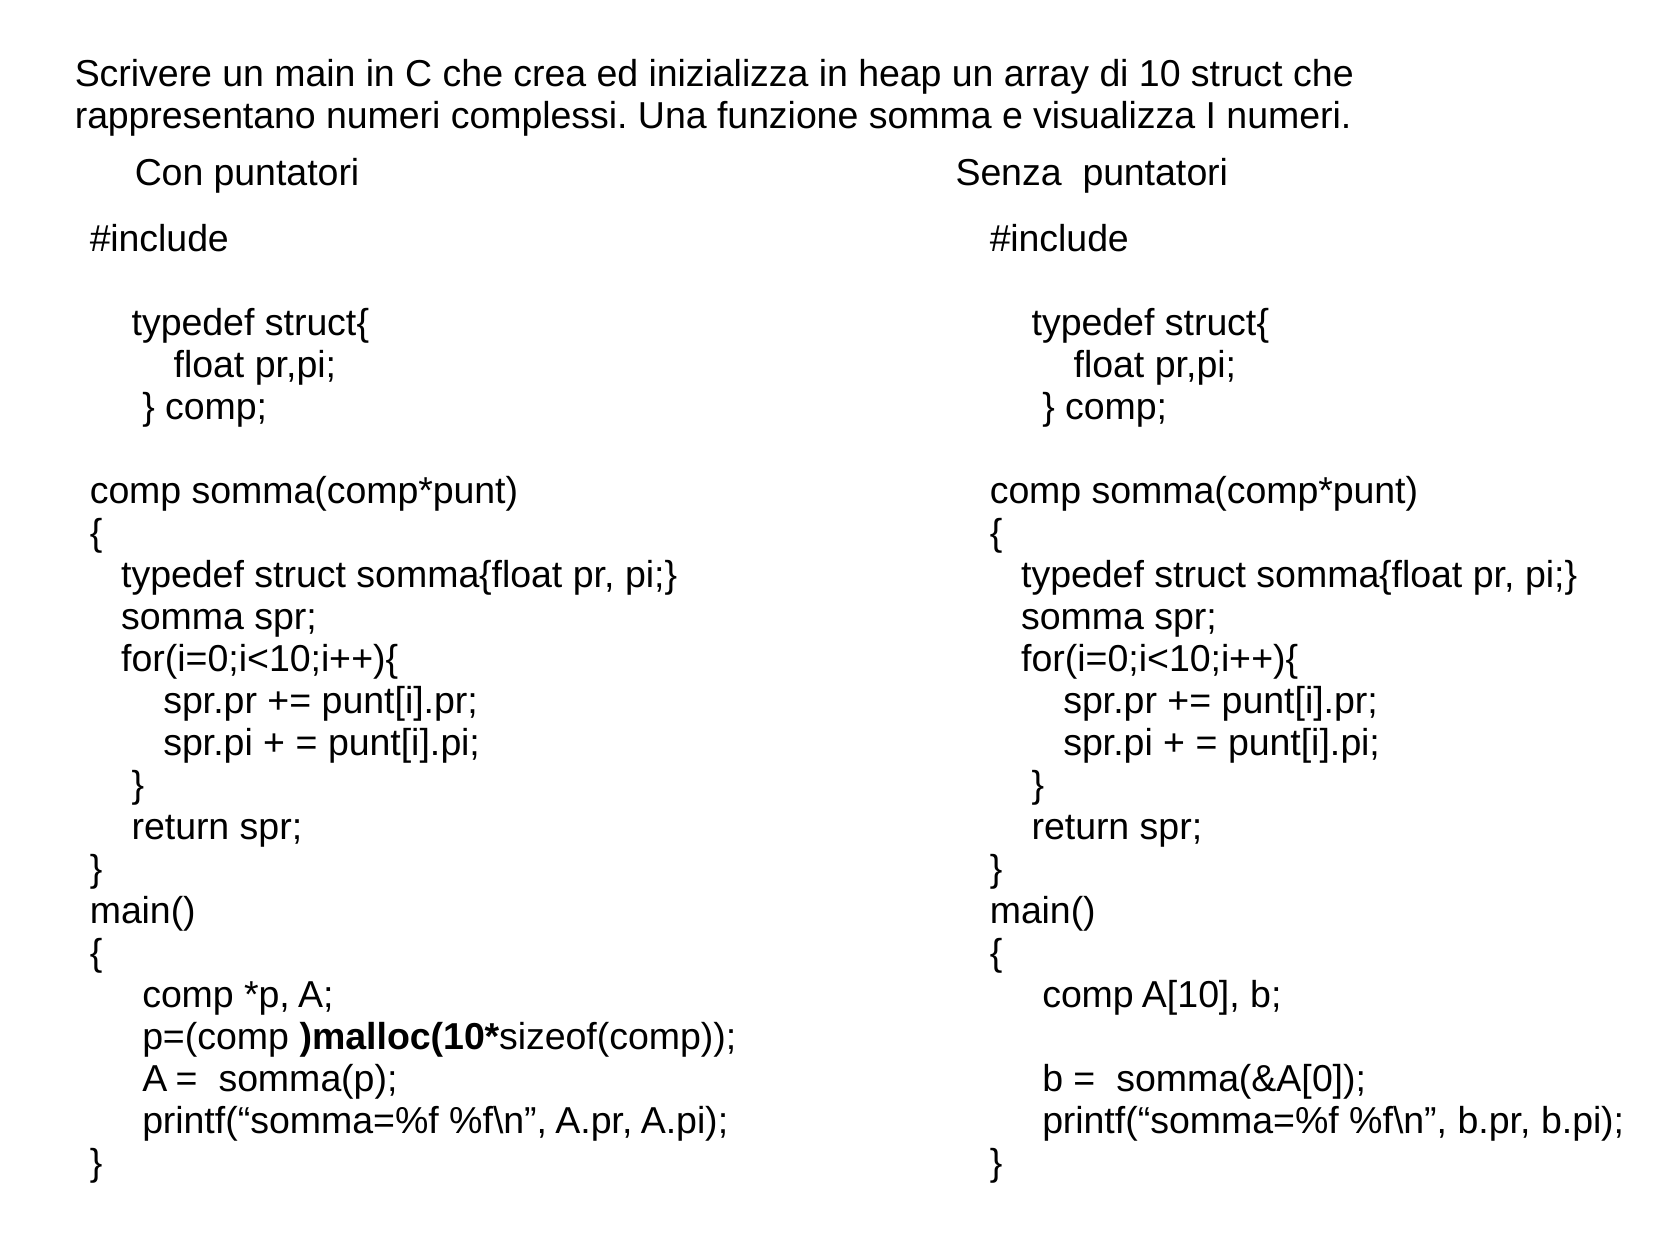

Scrivere un main in C che crea ed inizializza in heap un array di 10 struct che
rappresentano numeri complessi. Una funzione somma e visualizza I numeri.
Con puntatori
Senza puntatori
#include
 typedef struct{
 float pr,pi;
 } comp;
comp somma(comp*punt)
{
 typedef struct somma{float pr, pi;}
 somma spr;
 for(i=0;i<10;i++){
 spr.pr += punt[i].pr;
 spr.pi + = punt[i].pi;
 }
 return spr;
}
main()
{
 comp *p, A;
 p=(comp )malloc(10*sizeof(comp));
 A = somma(p);
 printf(“somma=%f %f\n”, A.pr, A.pi);
}
#include
 typedef struct{
 float pr,pi;
 } comp;
comp somma(comp*punt)
{
 typedef struct somma{float pr, pi;}
 somma spr;
 for(i=0;i<10;i++){
 spr.pr += punt[i].pr;
 spr.pi + = punt[i].pi;
 }
 return spr;
}
main()
{
 comp A[10], b;
 b = somma(&A[0]);
 printf(“somma=%f %f\n”, b.pr, b.pi);
}